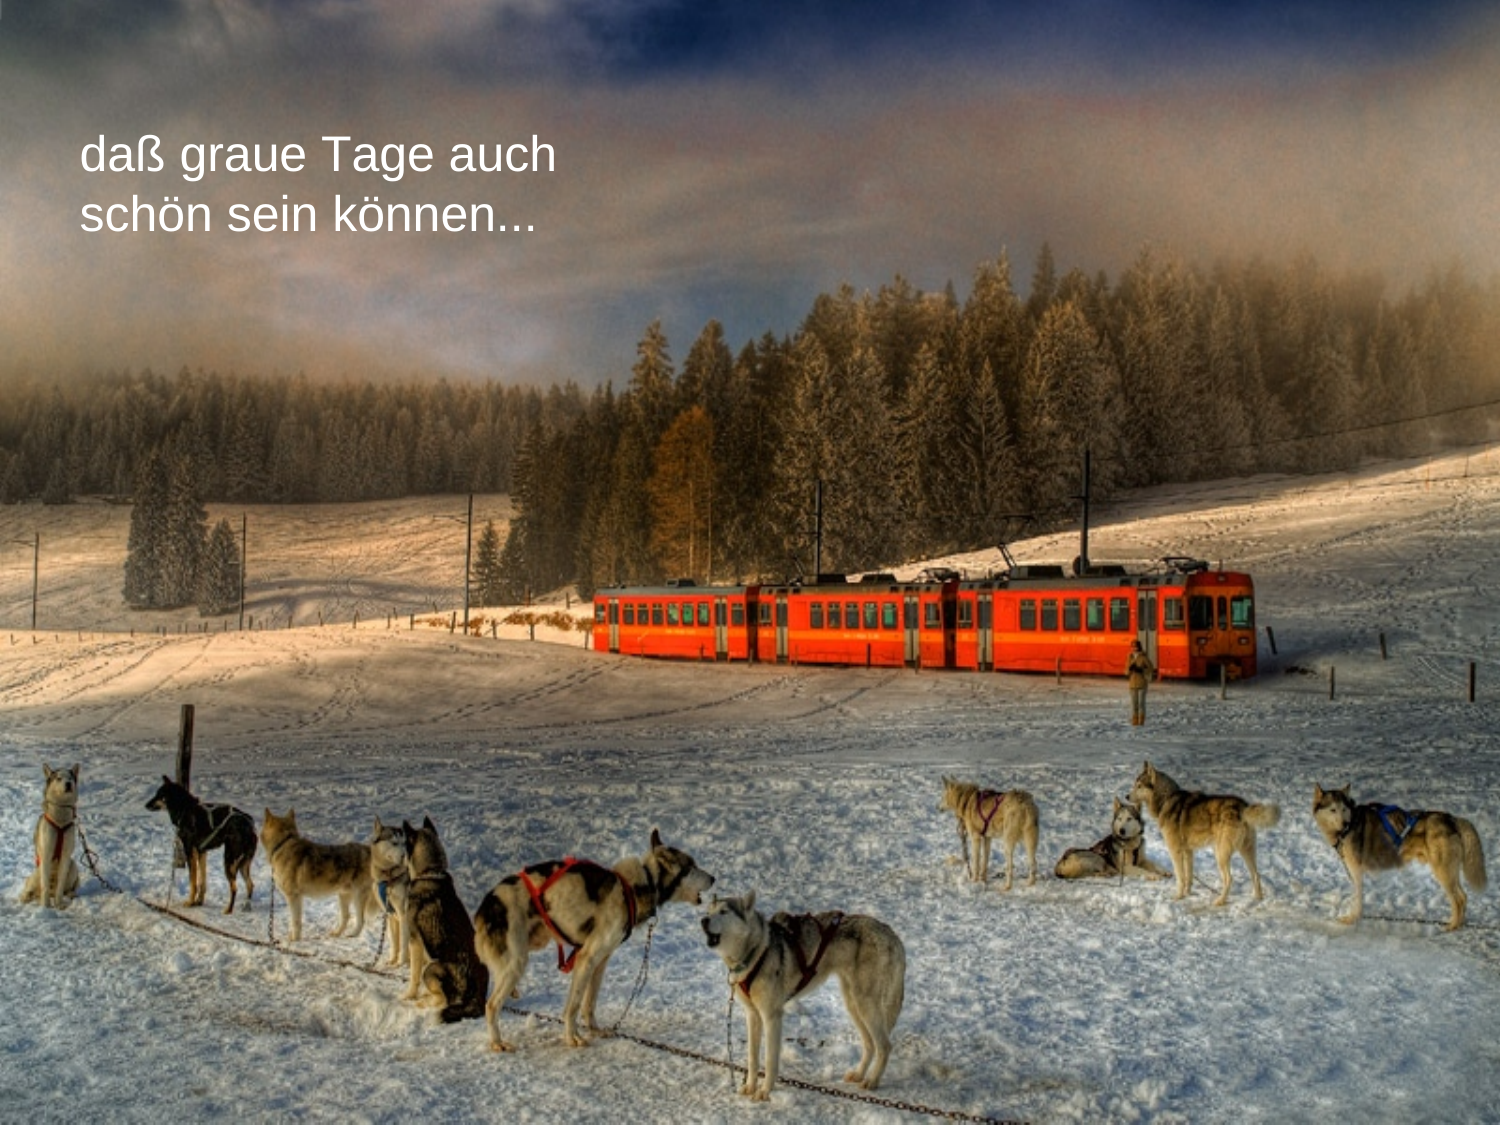

#
daß graue Tage auch schön sein können...